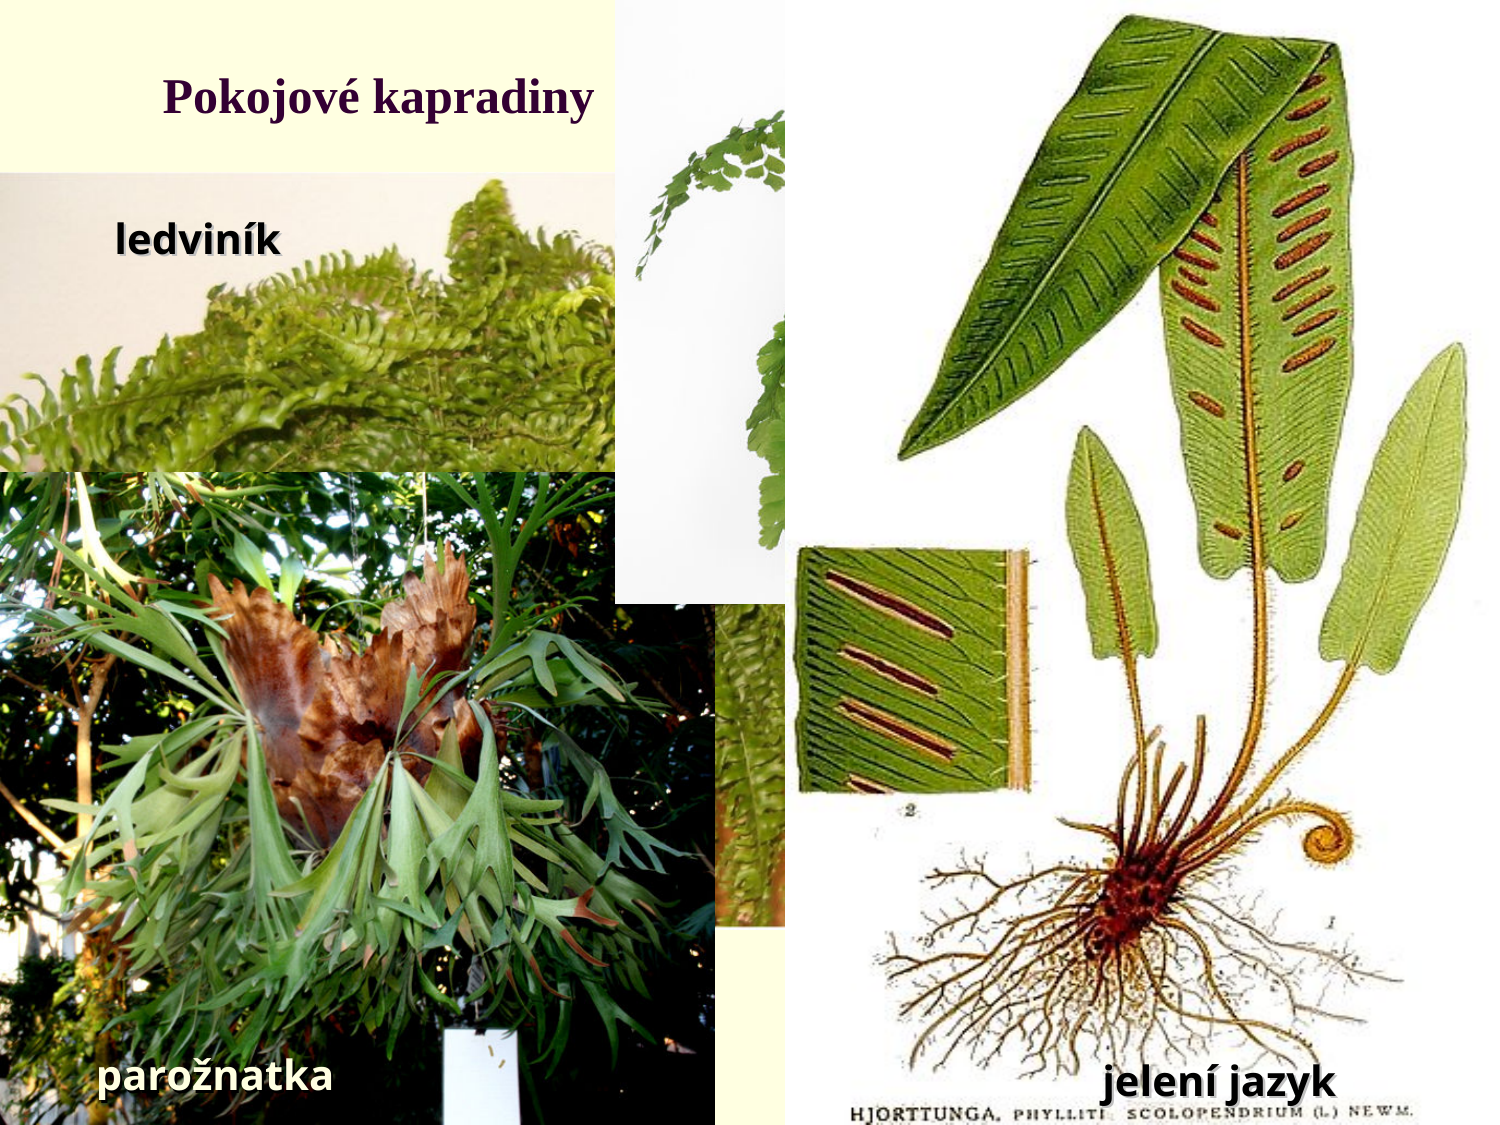

netík
# Pokojové kapradiny
ledviník
parožnatka
jelení jazyk